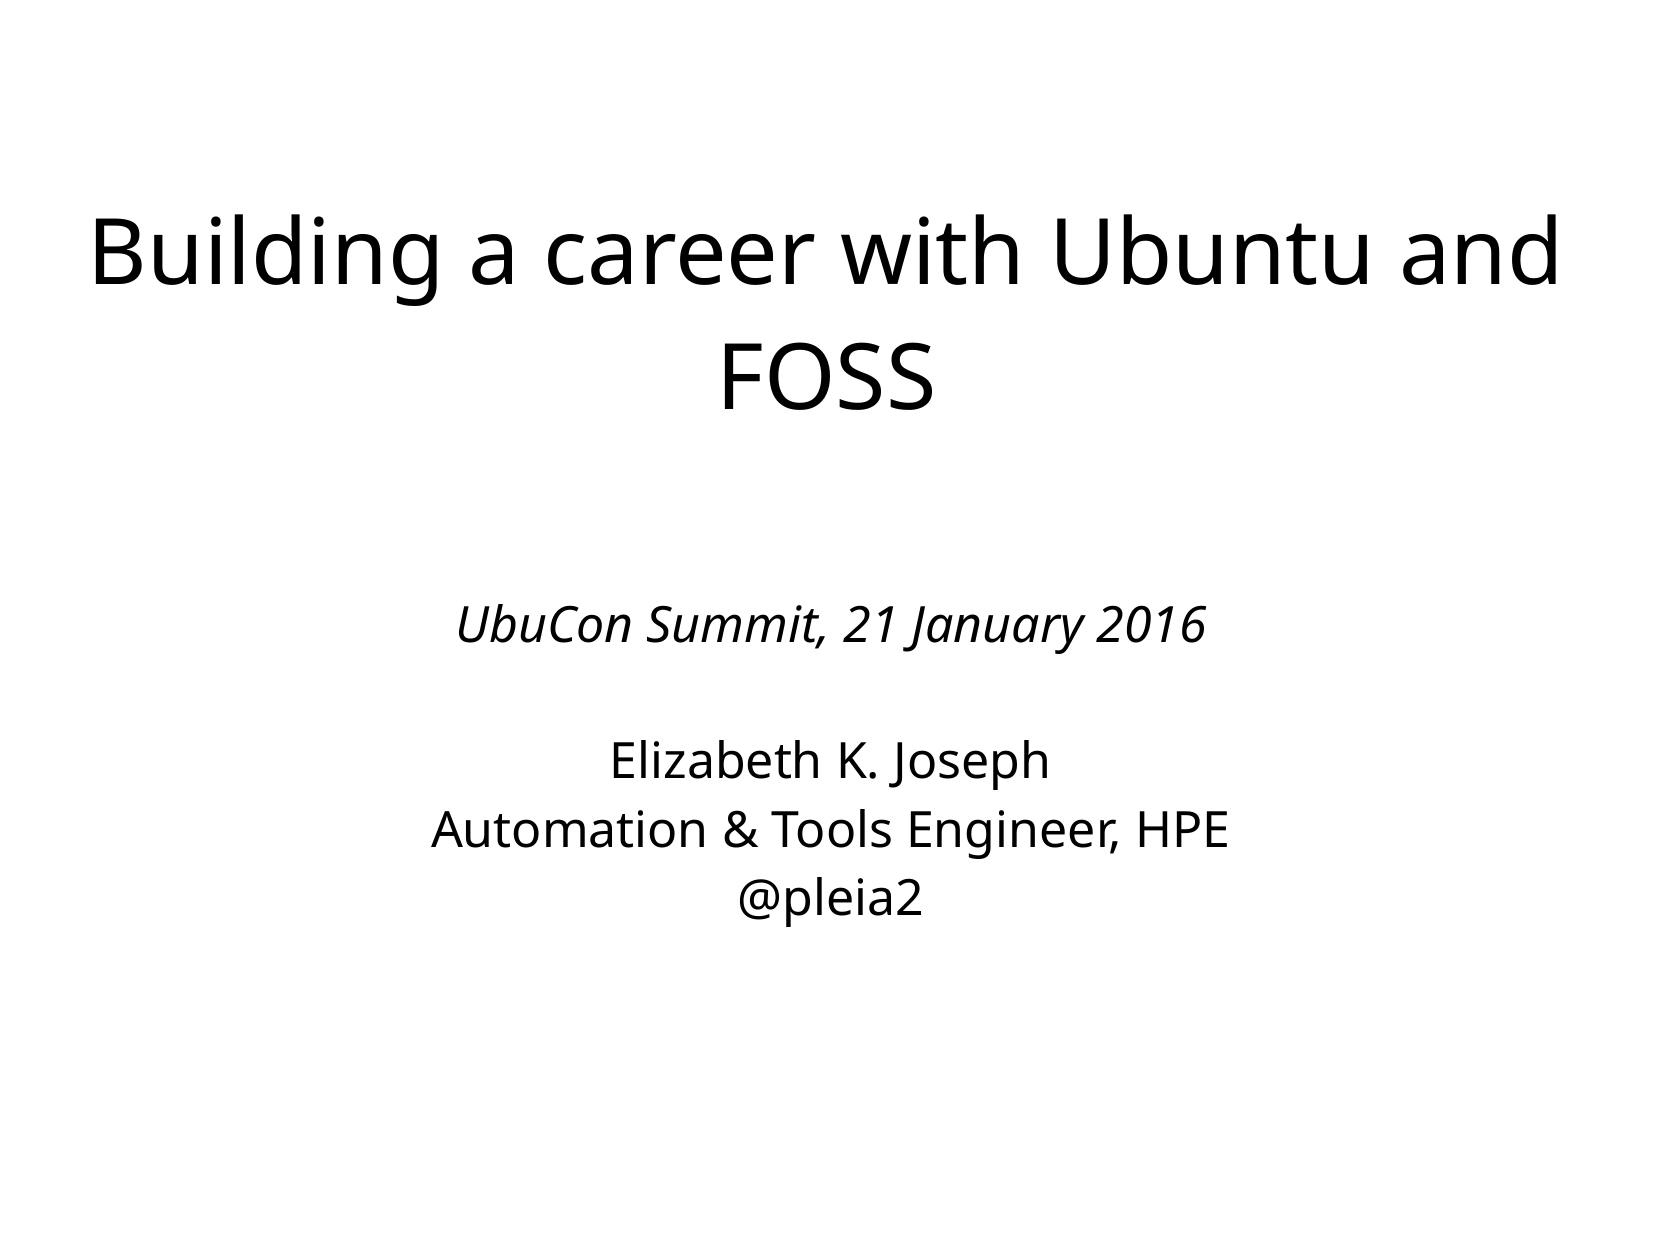

# Building a career with Ubuntu and FOSS
UbuCon Summit, 21 January 2016
Elizabeth K. Joseph
Automation & Tools Engineer, HPE
@pleia2